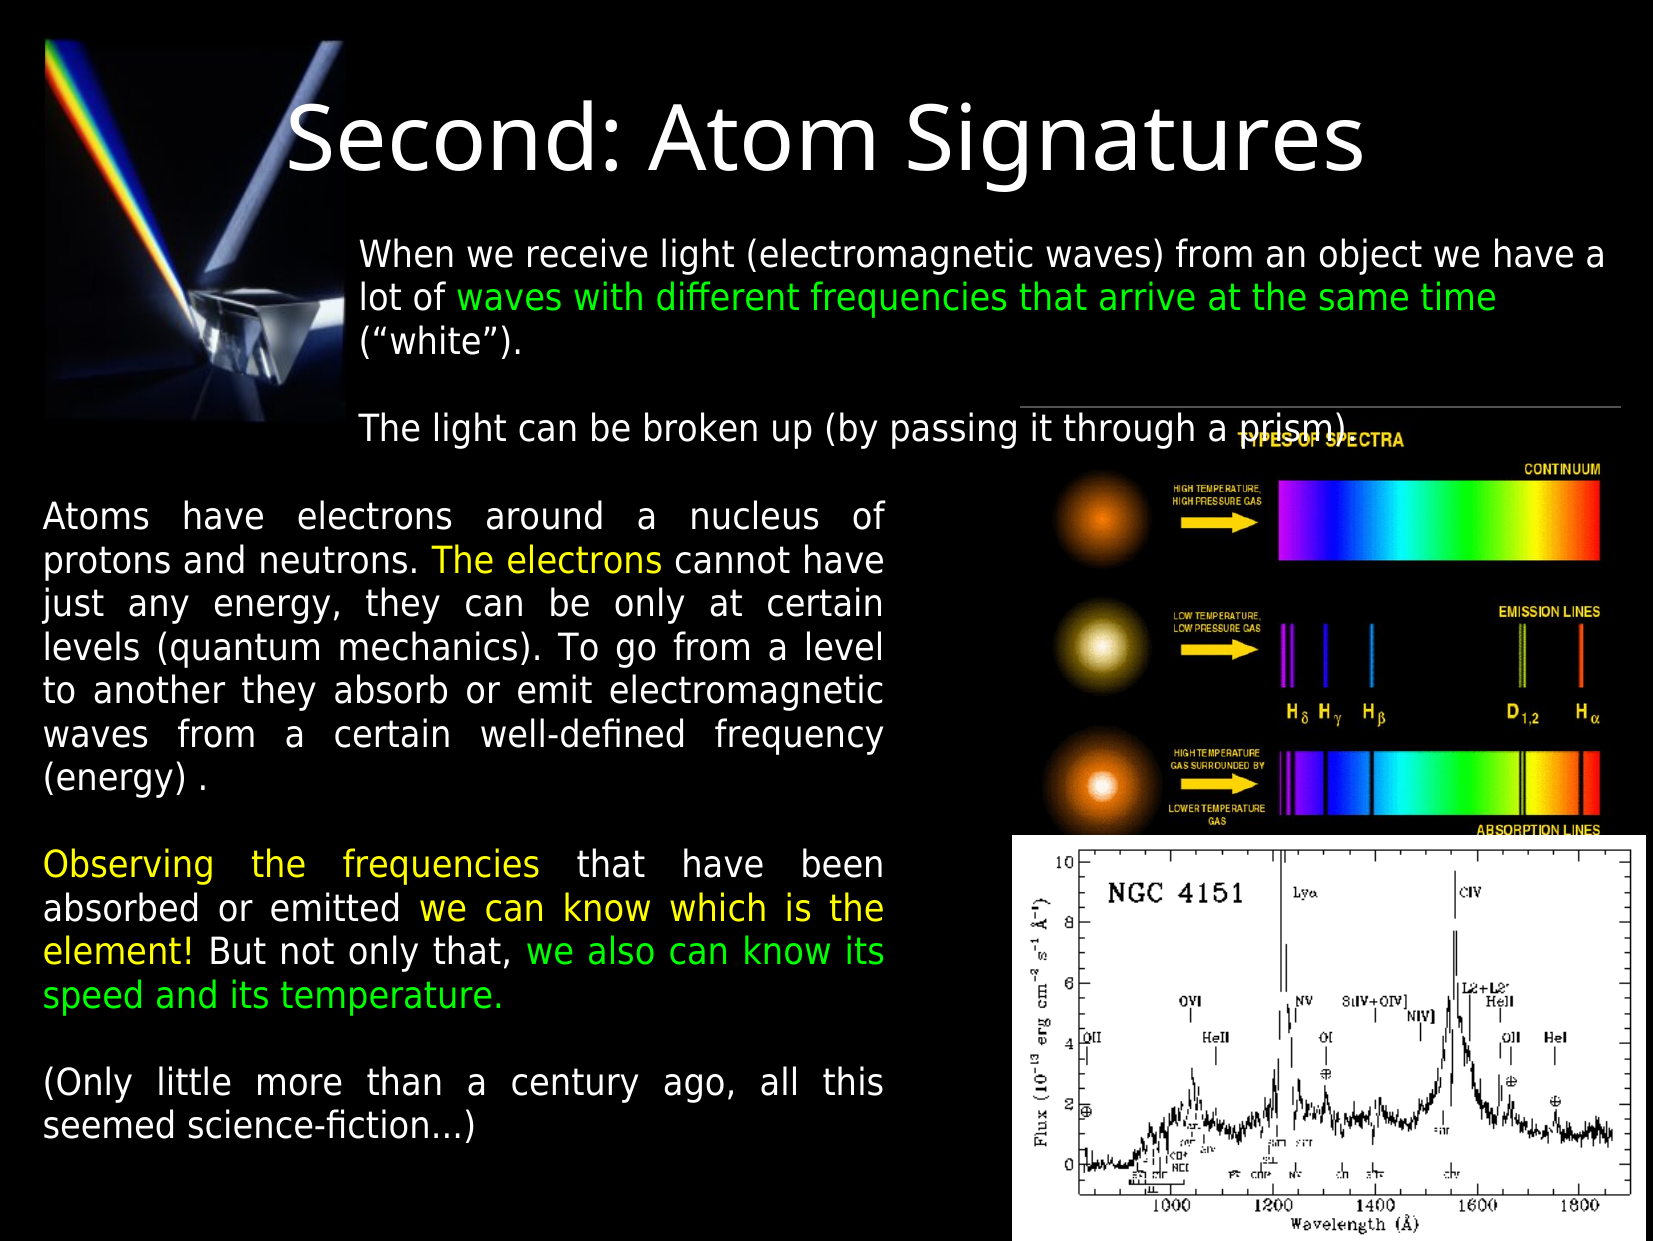

# Second: Atom Signatures
When we receive light (electromagnetic waves) from an object we have a lot of waves with different frequencies that arrive at the same time (“white”).
The light can be broken up (by passing it through a prism).
Atoms have electrons around a nucleus of protons and neutrons. The electrons cannot have just any energy, they can be only at certain levels (quantum mechanics). To go from a level to another they absorb or emit electromagnetic waves from a certain well-defined frequency (energy) .
Observing the frequencies that have been absorbed or emitted we can know which is the element! But not only that, we also can know its speed and its temperature.
(Only little more than a century ago, all this seemed science-fiction...)